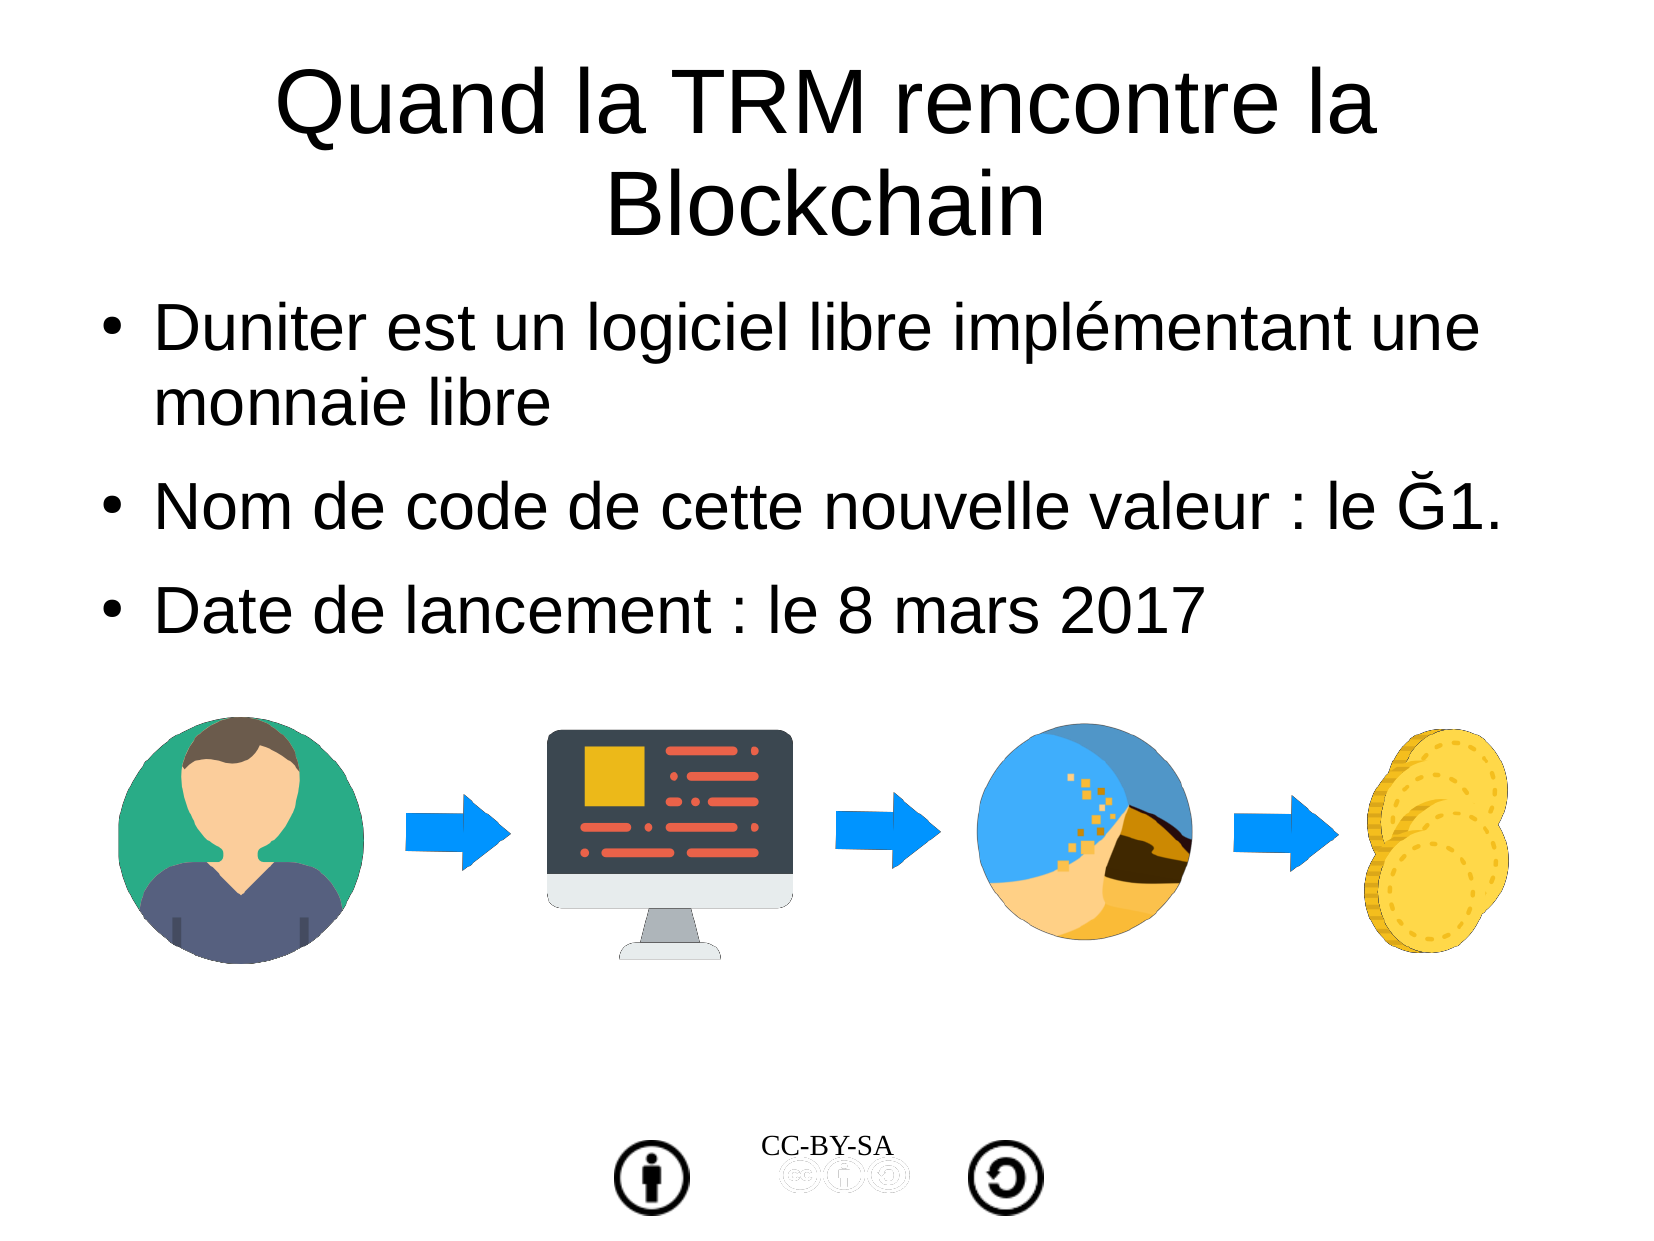

# Quand la TRM rencontre la Blockchain
Duniter est un logiciel libre implémentant une monnaie libre
Nom de code de cette nouvelle valeur : le Ğ1.
Date de lancement : le 8 mars 2017